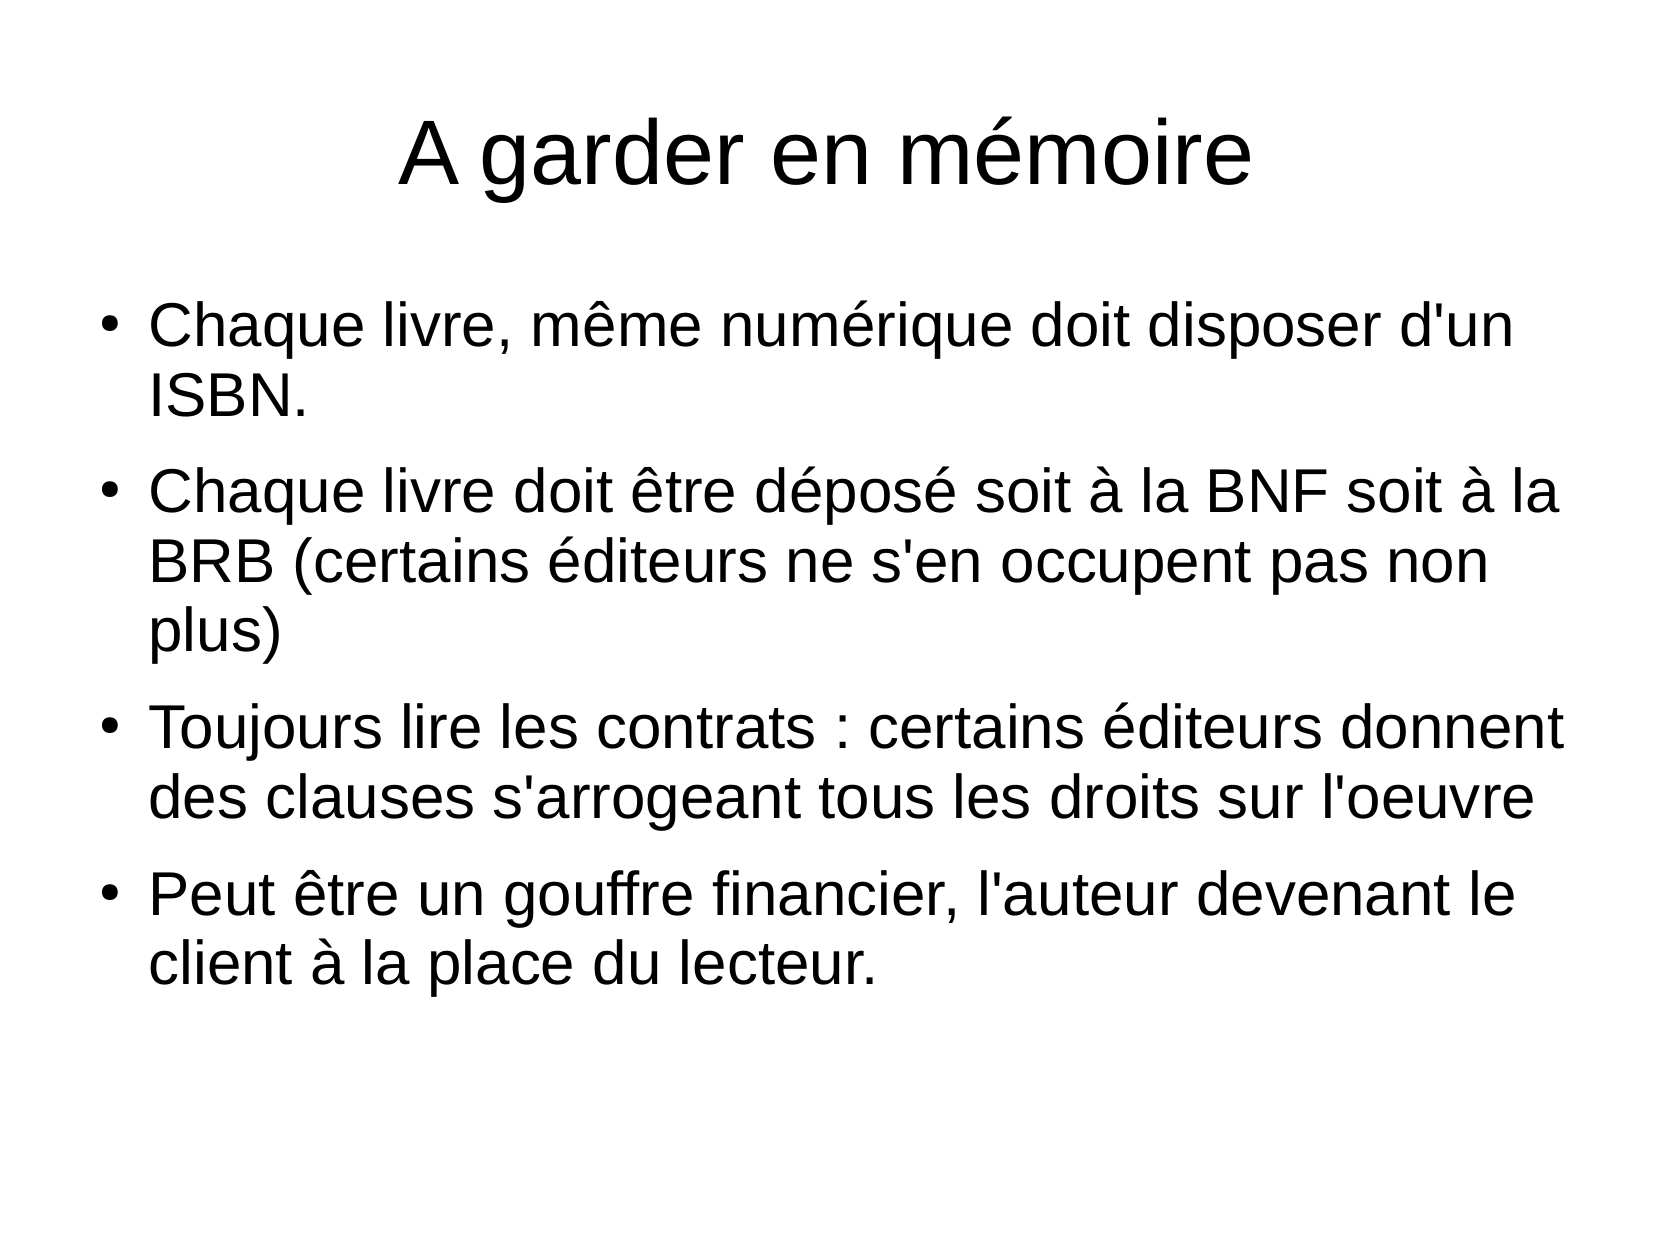

# A garder en mémoire
Chaque livre, même numérique doit disposer d'un ISBN.
Chaque livre doit être déposé soit à la BNF soit à la BRB (certains éditeurs ne s'en occupent pas non plus)
Toujours lire les contrats : certains éditeurs donnent des clauses s'arrogeant tous les droits sur l'oeuvre
Peut être un gouffre financier, l'auteur devenant le client à la place du lecteur.